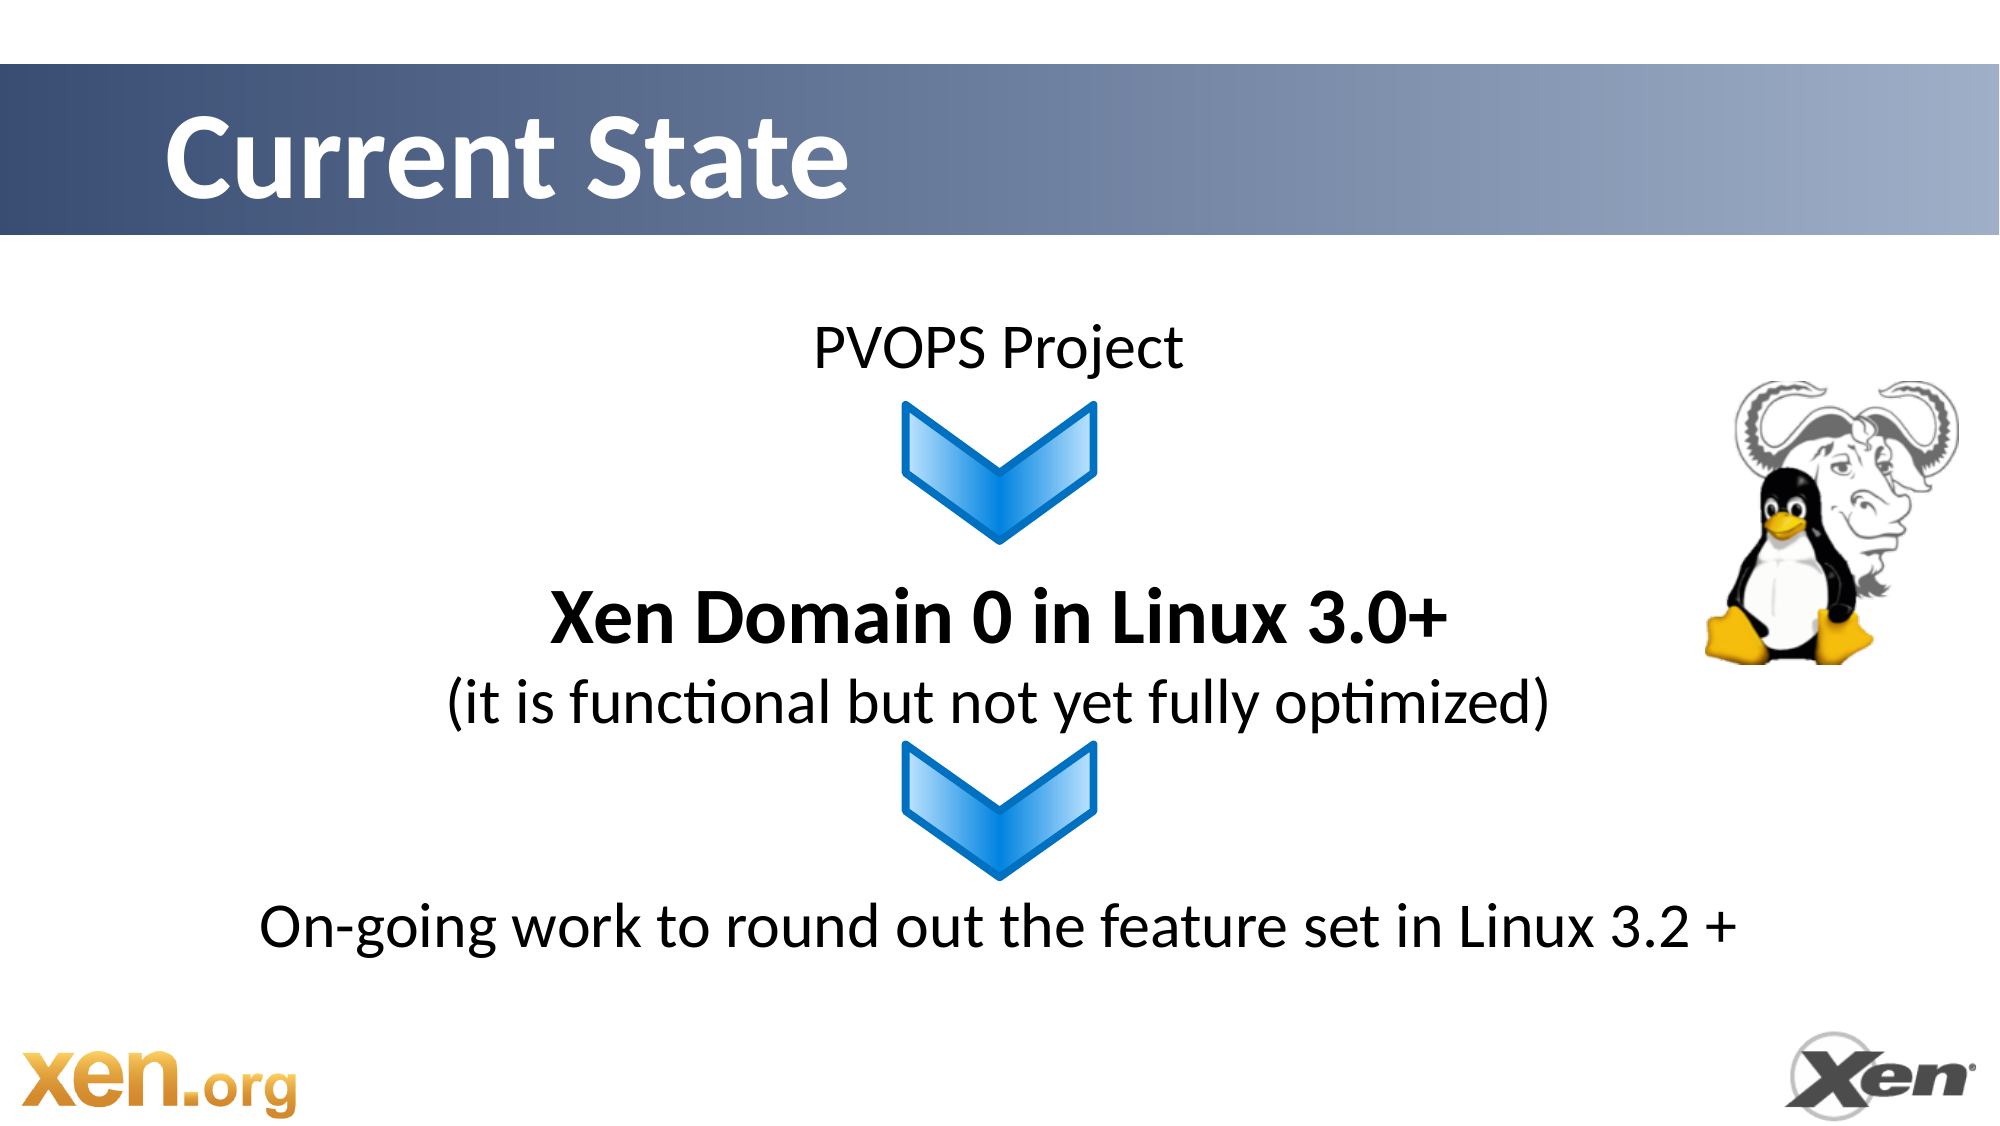

Current State
# PVOPS Project
Xen Domain 0 in Linux 3.0+
(it is functional but not yet fully optimized)
On-going work to round out the feature set in Linux 3.2 +